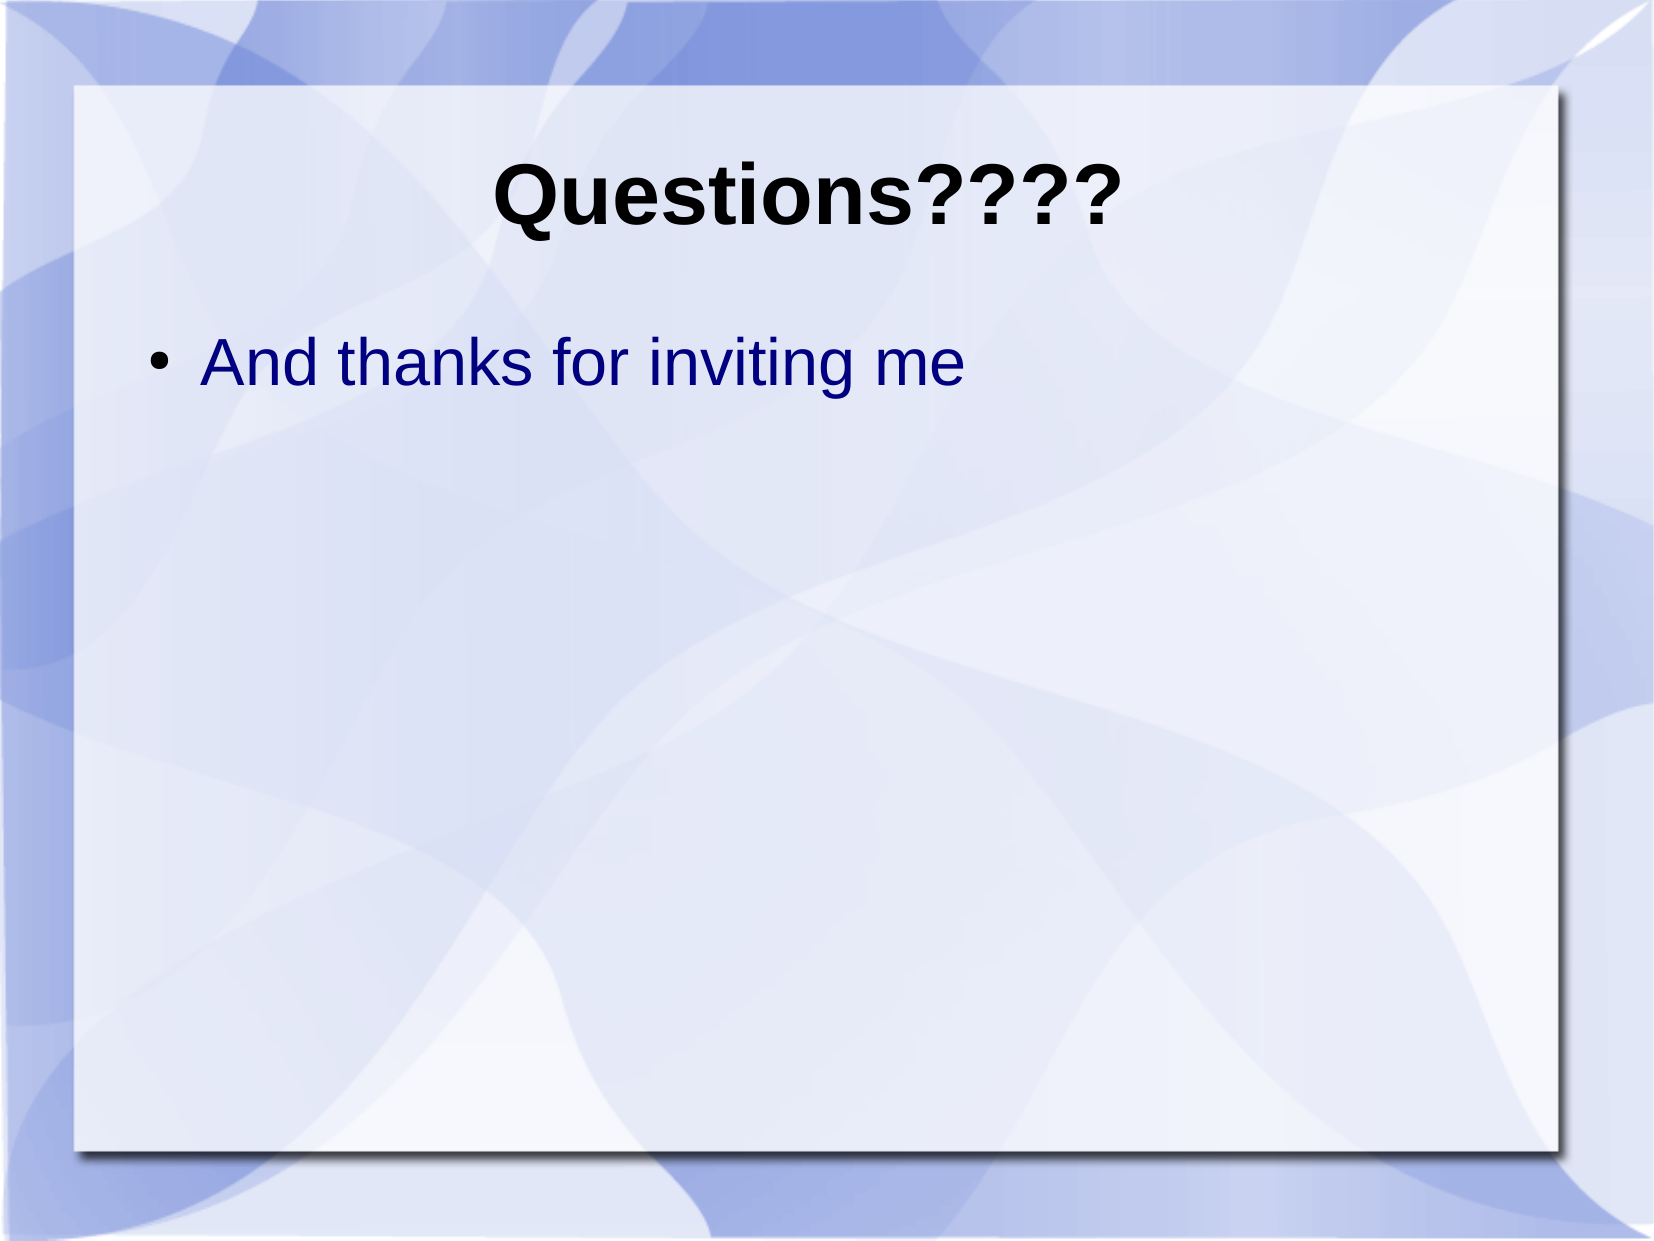

# Questions????
And thanks for inviting me